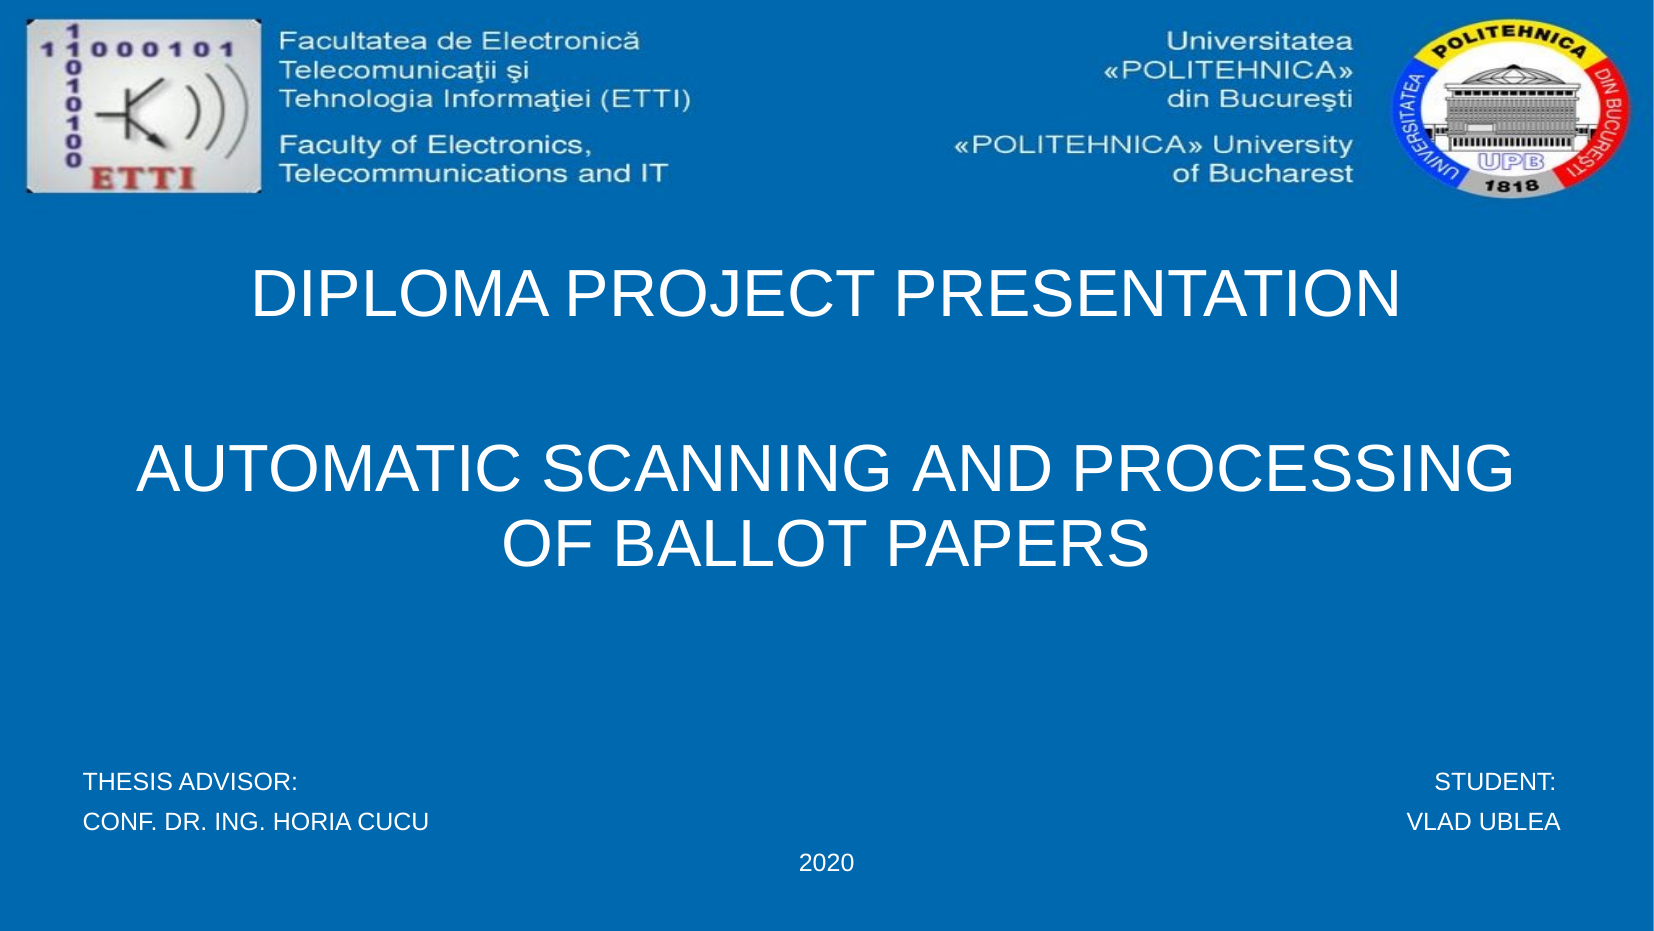

# Diploma project presentation
Automatic Scanning and Processing of Ballot Papers
Thesis advisor:															 Student:
Conf. Dr. Ing. Horia CUCU													 Vlad UBLEA
2020